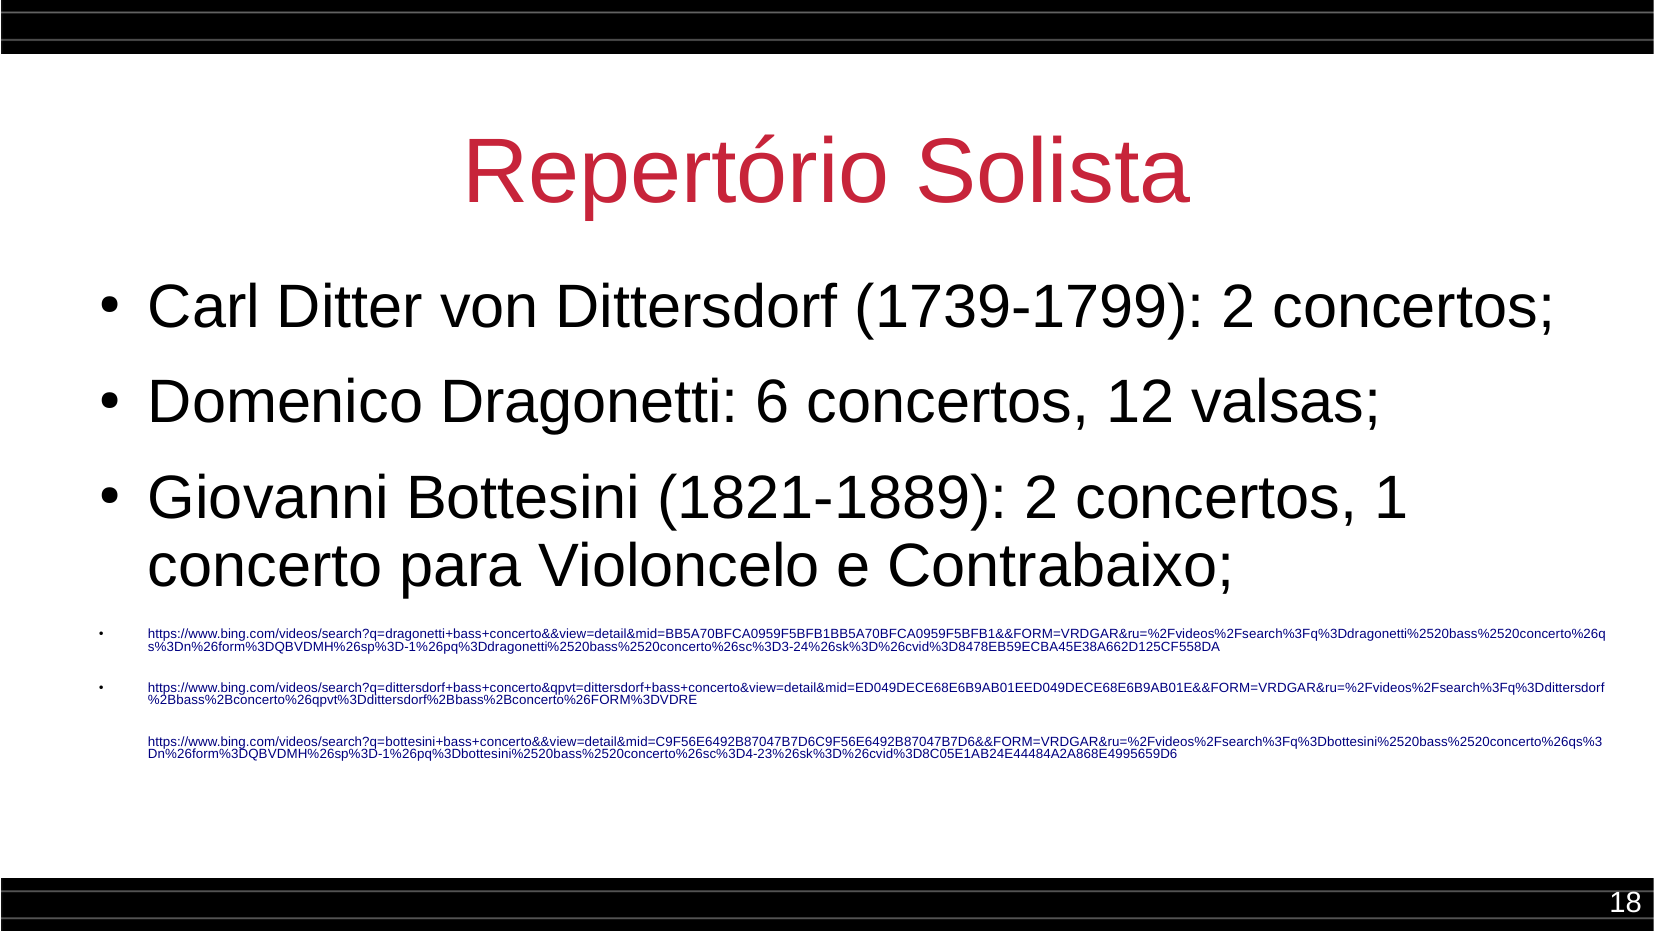

# Repertório Solista
Carl Ditter von Dittersdorf (1739-1799): 2 concertos;
Domenico Dragonetti: 6 concertos, 12 valsas;
Giovanni Bottesini (1821-1889): 2 concertos, 1 concerto para Violoncelo e Contrabaixo;
https://www.bing.com/videos/search?q=dragonetti+bass+concerto&&view=detail&mid=BB5A70BFCA0959F5BFB1BB5A70BFCA0959F5BFB1&&FORM=VRDGAR&ru=%2Fvideos%2Fsearch%3Fq%3Ddragonetti%2520bass%2520concerto%26qs%3Dn%26form%3DQBVDMH%26sp%3D-1%26pq%3Ddragonetti%2520bass%2520concerto%26sc%3D3-24%26sk%3D%26cvid%3D8478EB59ECBA45E38A662D125CF558DA
https://www.bing.com/videos/search?q=dittersdorf+bass+concerto&qpvt=dittersdorf+bass+concerto&view=detail&mid=ED049DECE68E6B9AB01EED049DECE68E6B9AB01E&&FORM=VRDGAR&ru=%2Fvideos%2Fsearch%3Fq%3Ddittersdorf%2Bbass%2Bconcerto%26qpvt%3Ddittersdorf%2Bbass%2Bconcerto%26FORM%3DVDRE
https://www.bing.com/videos/search?q=bottesini+bass+concerto&&view=detail&mid=C9F56E6492B87047B7D6C9F56E6492B87047B7D6&&FORM=VRDGAR&ru=%2Fvideos%2Fsearch%3Fq%3Dbottesini%2520bass%2520concerto%26qs%3Dn%26form%3DQBVDMH%26sp%3D-1%26pq%3Dbottesini%2520bass%2520concerto%26sc%3D4-23%26sk%3D%26cvid%3D8C05E1AB24E44484A2A868E4995659D6